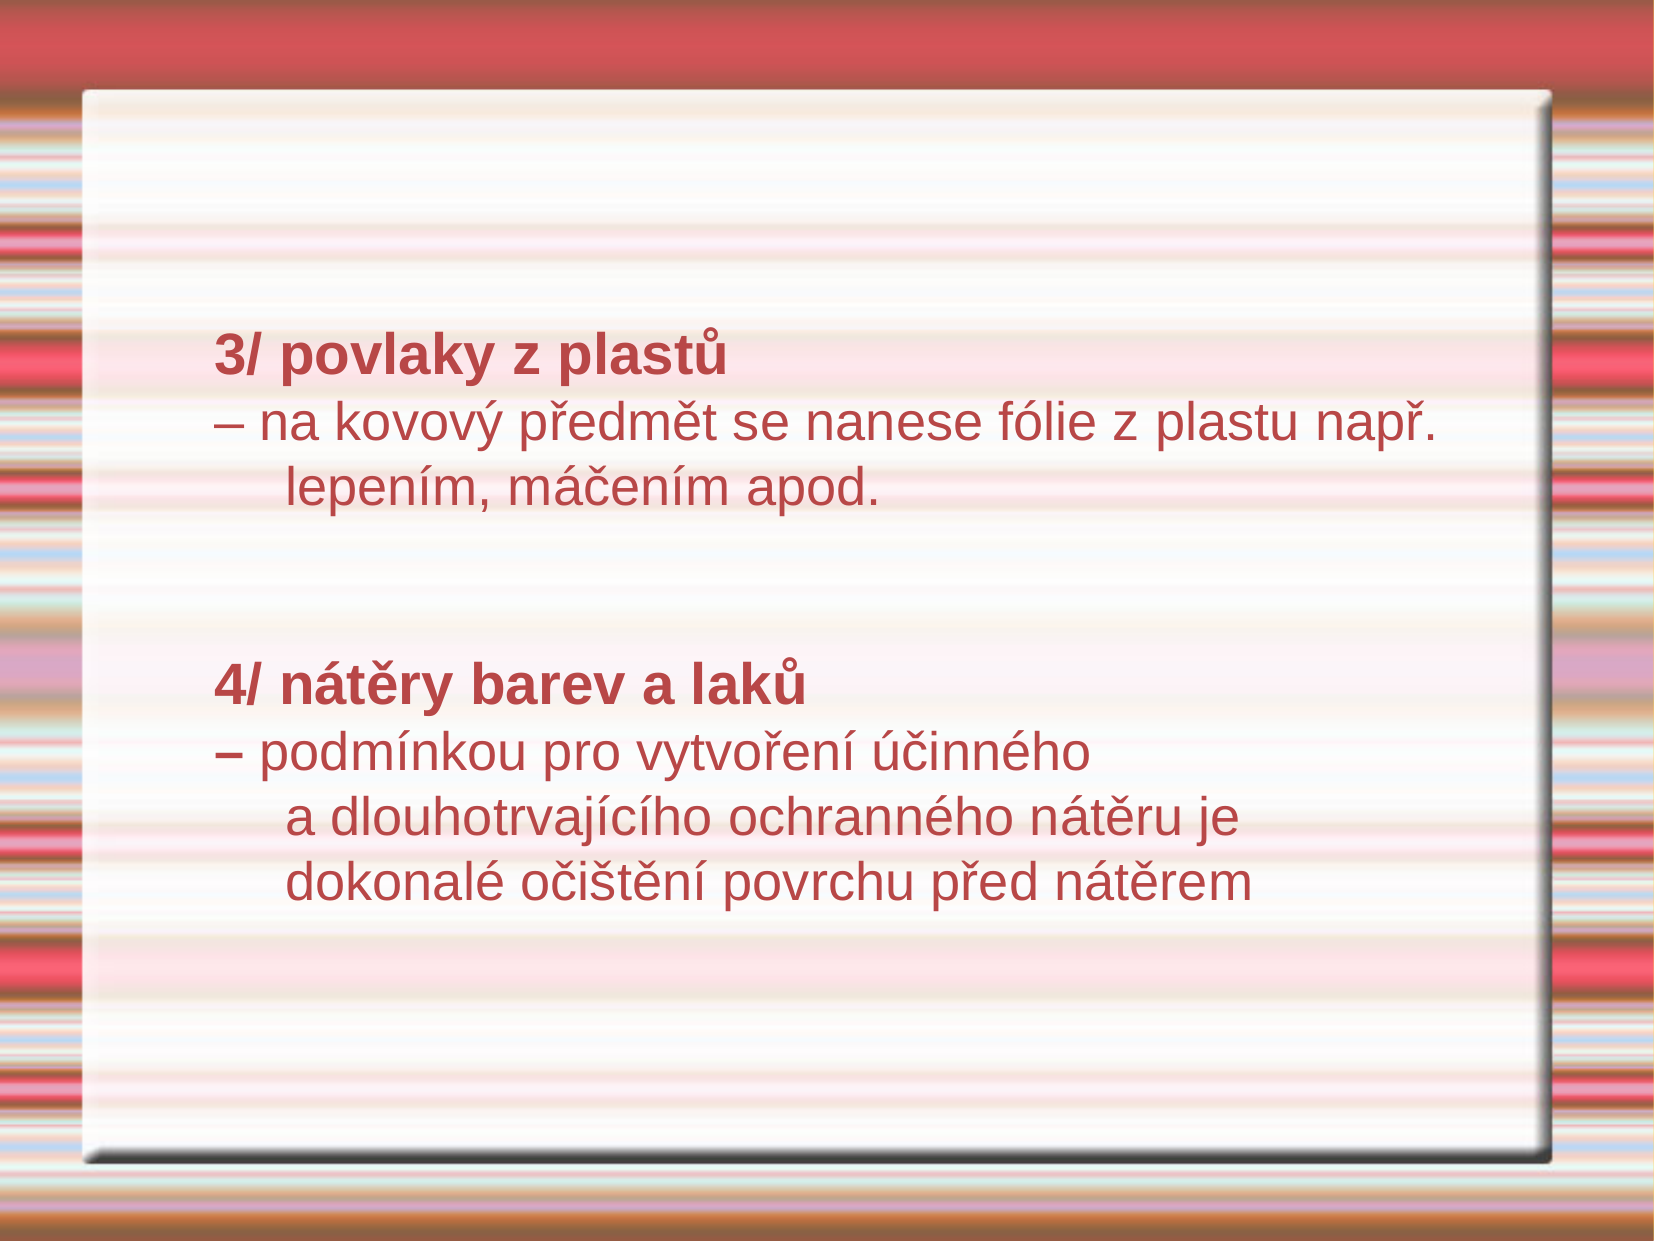

# 3/ povlaky z plastů
– na kovový předmět se nanese fólie z plastu např. lepením, máčením apod.
4/ nátěry barev a laků
– podmínkou pro vytvoření účinného a dlouhotrvajícího ochranného nátěru je dokonalé očištění povrchu před nátěrem